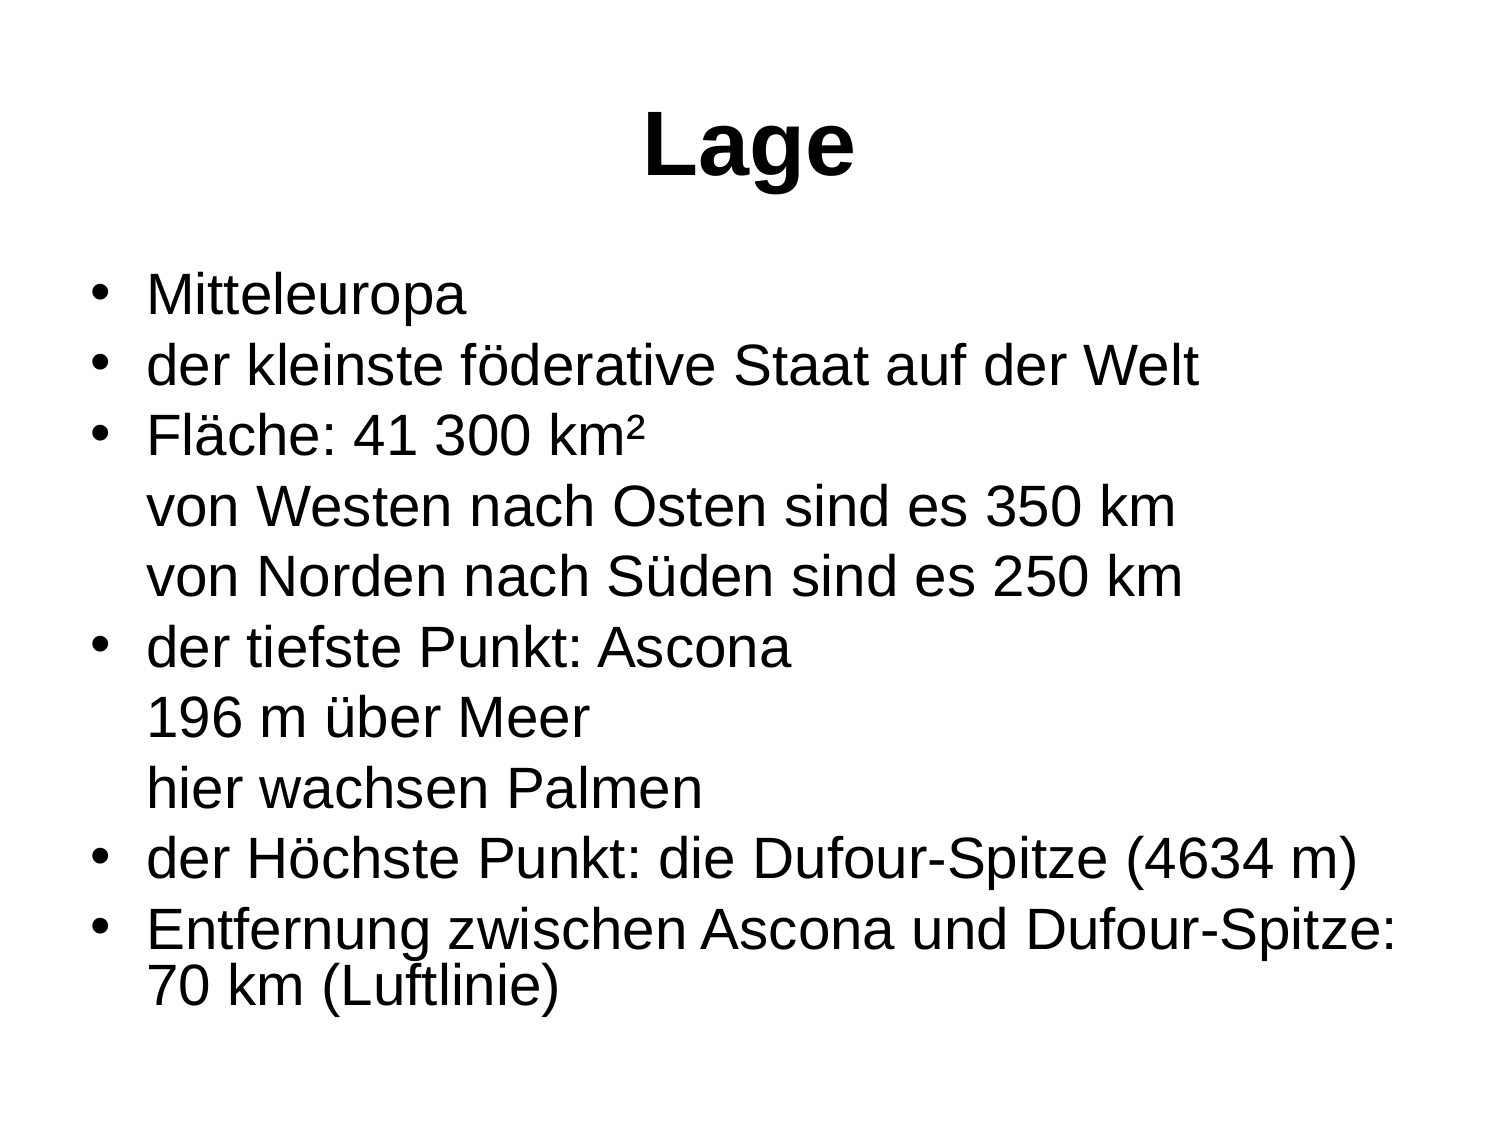

# Lage
Mitteleuropa
der kleinste föderative Staat auf der Welt
Fläche: 41 300 km²
	von Westen nach Osten sind es 350 km
	von Norden nach Süden sind es 250 km
der tiefste Punkt: Ascona
	196 m über Meer
	hier wachsen Palmen
der Höchste Punkt: die Dufour-Spitze (4634 m)
Entfernung zwischen Ascona und Dufour-Spitze: 70 km (Luftlinie)